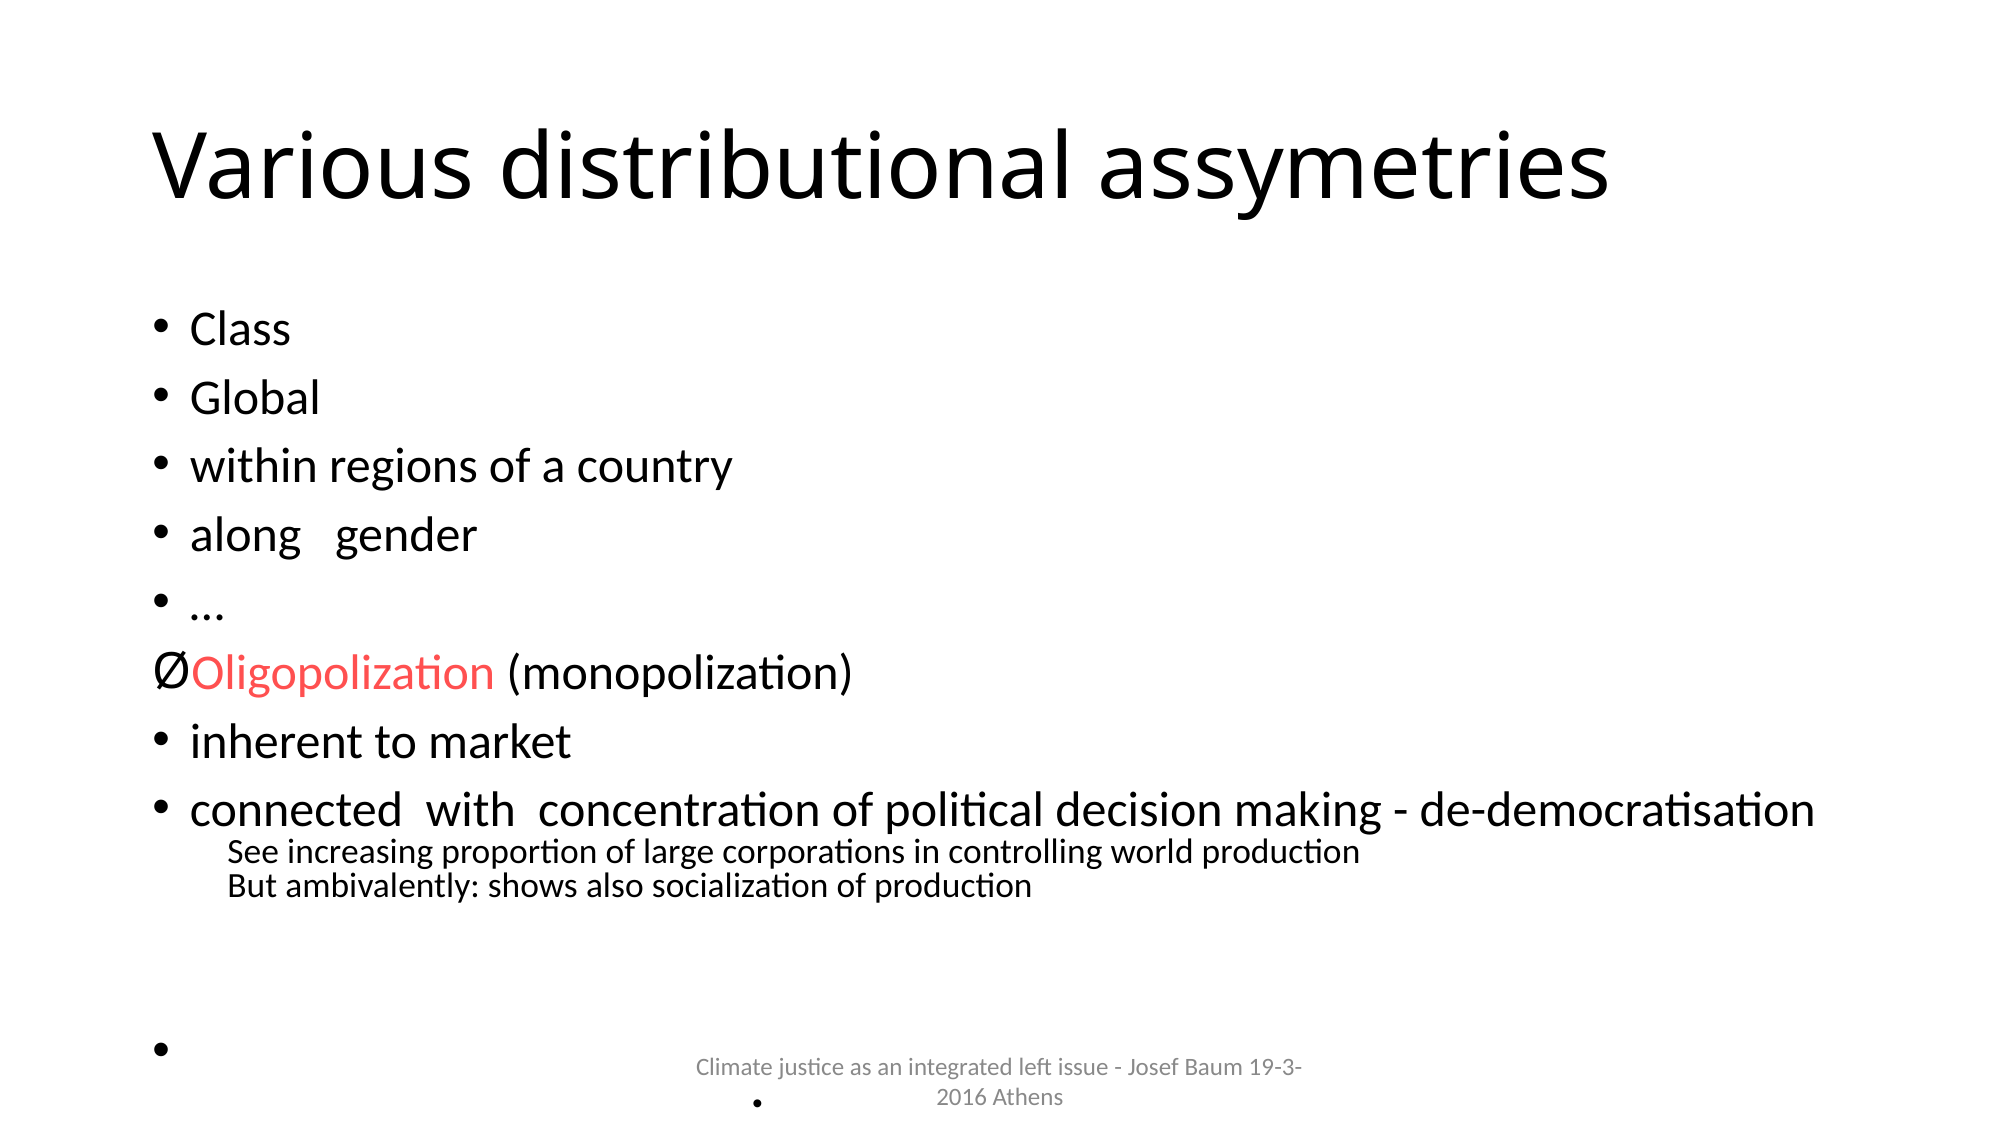

# Various distributional assymetries
Class
Global
within regions of a country
along gender
…
Oligopolization (monopolization)
inherent to market
connected with concentration of political decision making - de-democratisation
See increasing proportion of large corporations in controlling world production
But ambivalently: shows also socialization of production
Climate justice as an integrated left issue - Josef Baum 19-3-2016 Athens